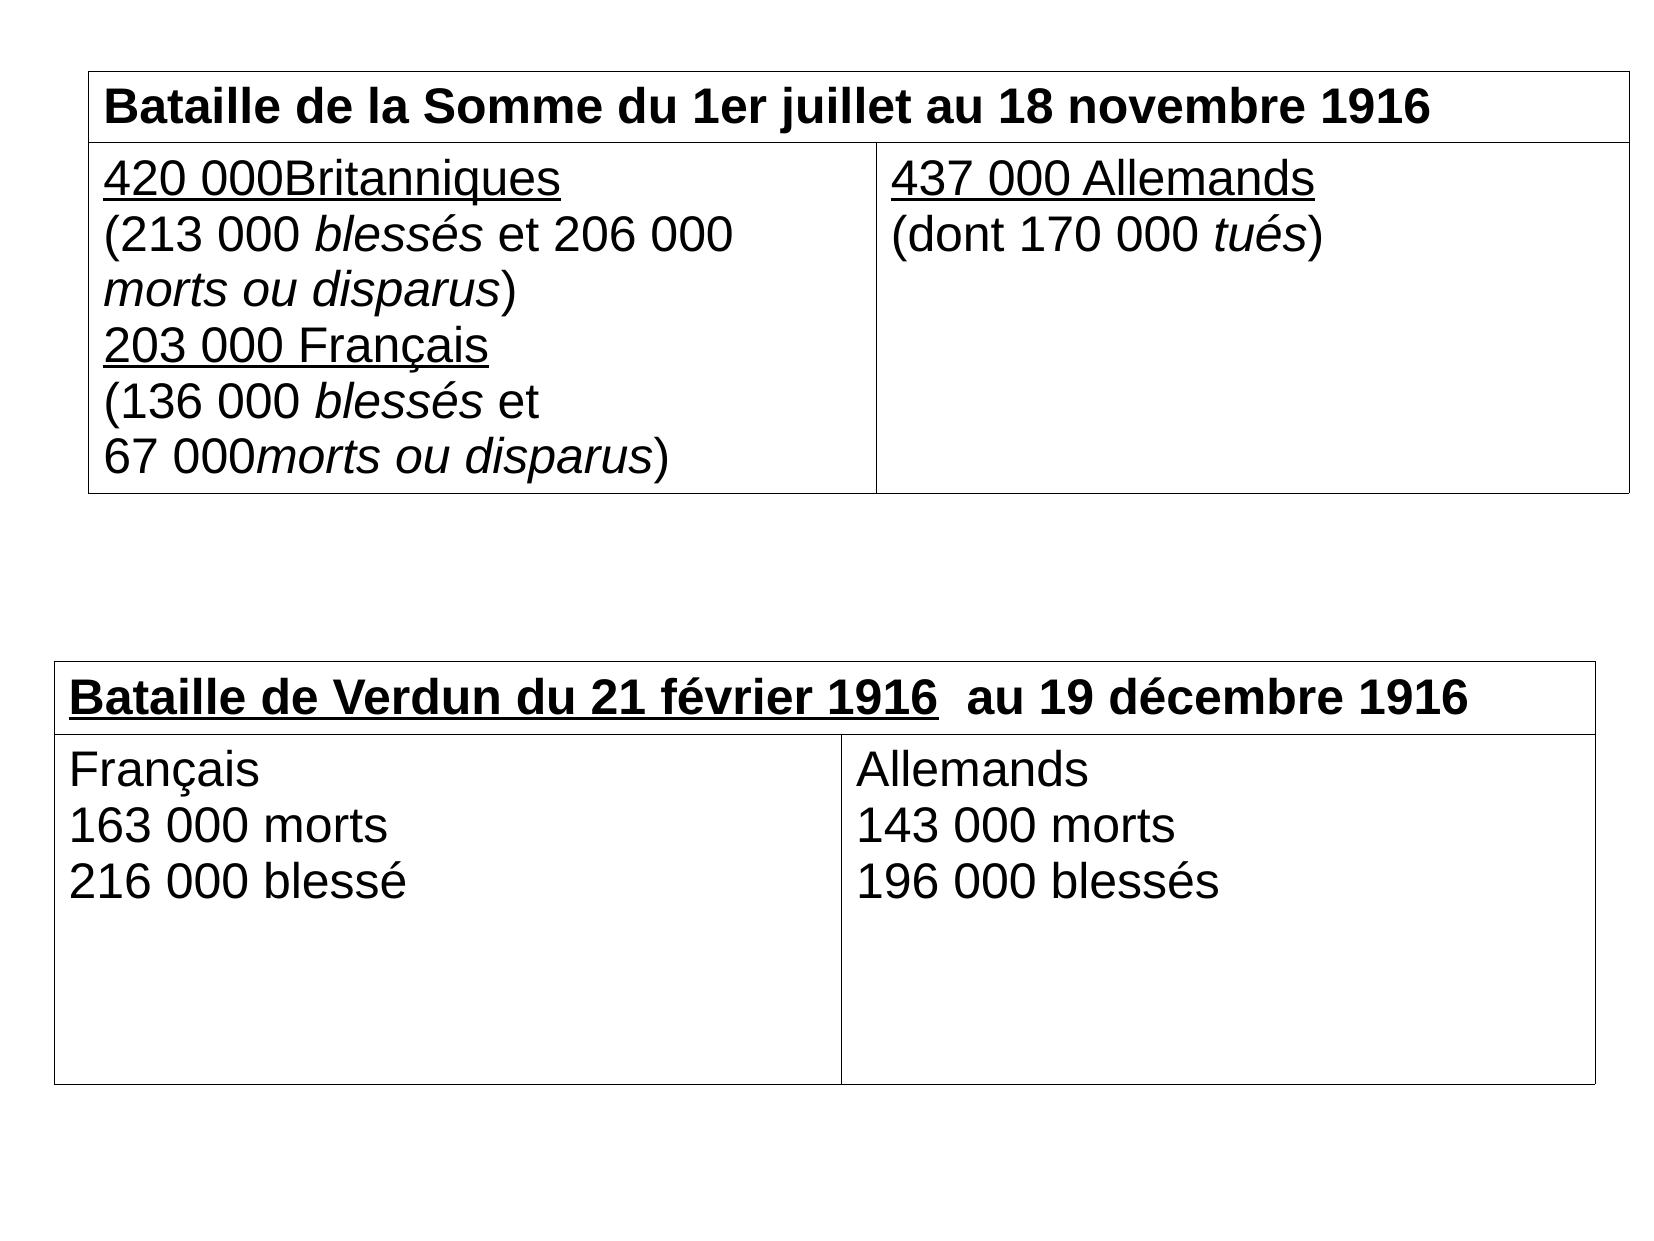

| Bataille de la Somme du 1er juillet au 18 novembre 1916 | |
| --- | --- |
| 420 000Britanniques (213 000 blessés et 206 000 morts ou disparus) 203 000 Français (136 000 blessés et 67 000morts ou disparus) | 437 000 Allemands (dont 170 000 tués) |
| Bataille de Verdun du 21 février 1916 au 19 décembre 1916 | |
| --- | --- |
| Français 163 000 morts 216 000 blessé | Allemands 143 000 morts 196 000 blessés |